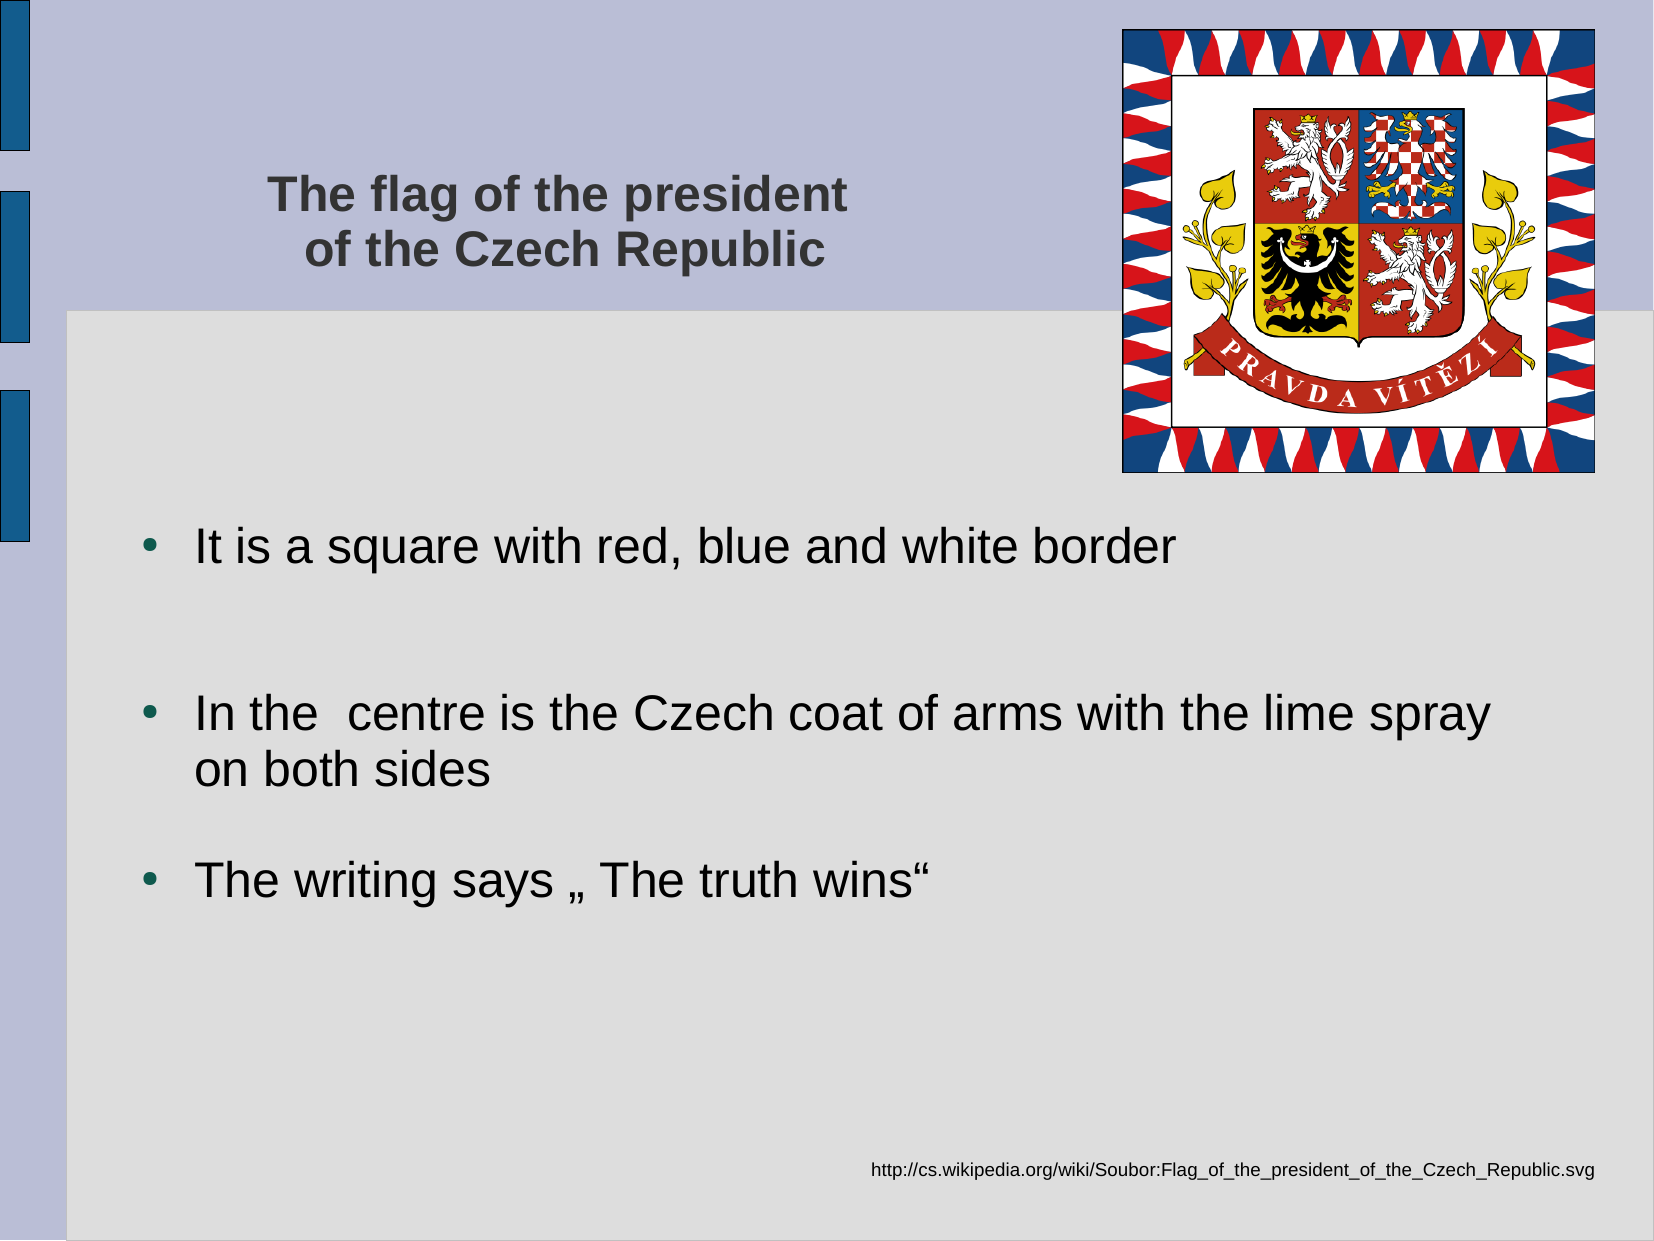

# The flag of the president of the Czech Republic
It is a square with red, blue and white border
In the centre is the Czech coat of arms with the lime spray on both sides
The writing says „ The truth wins“
http://cs.wikipedia.org/wiki/Soubor:Flag_of_the_president_of_the_Czech_Republic.svg